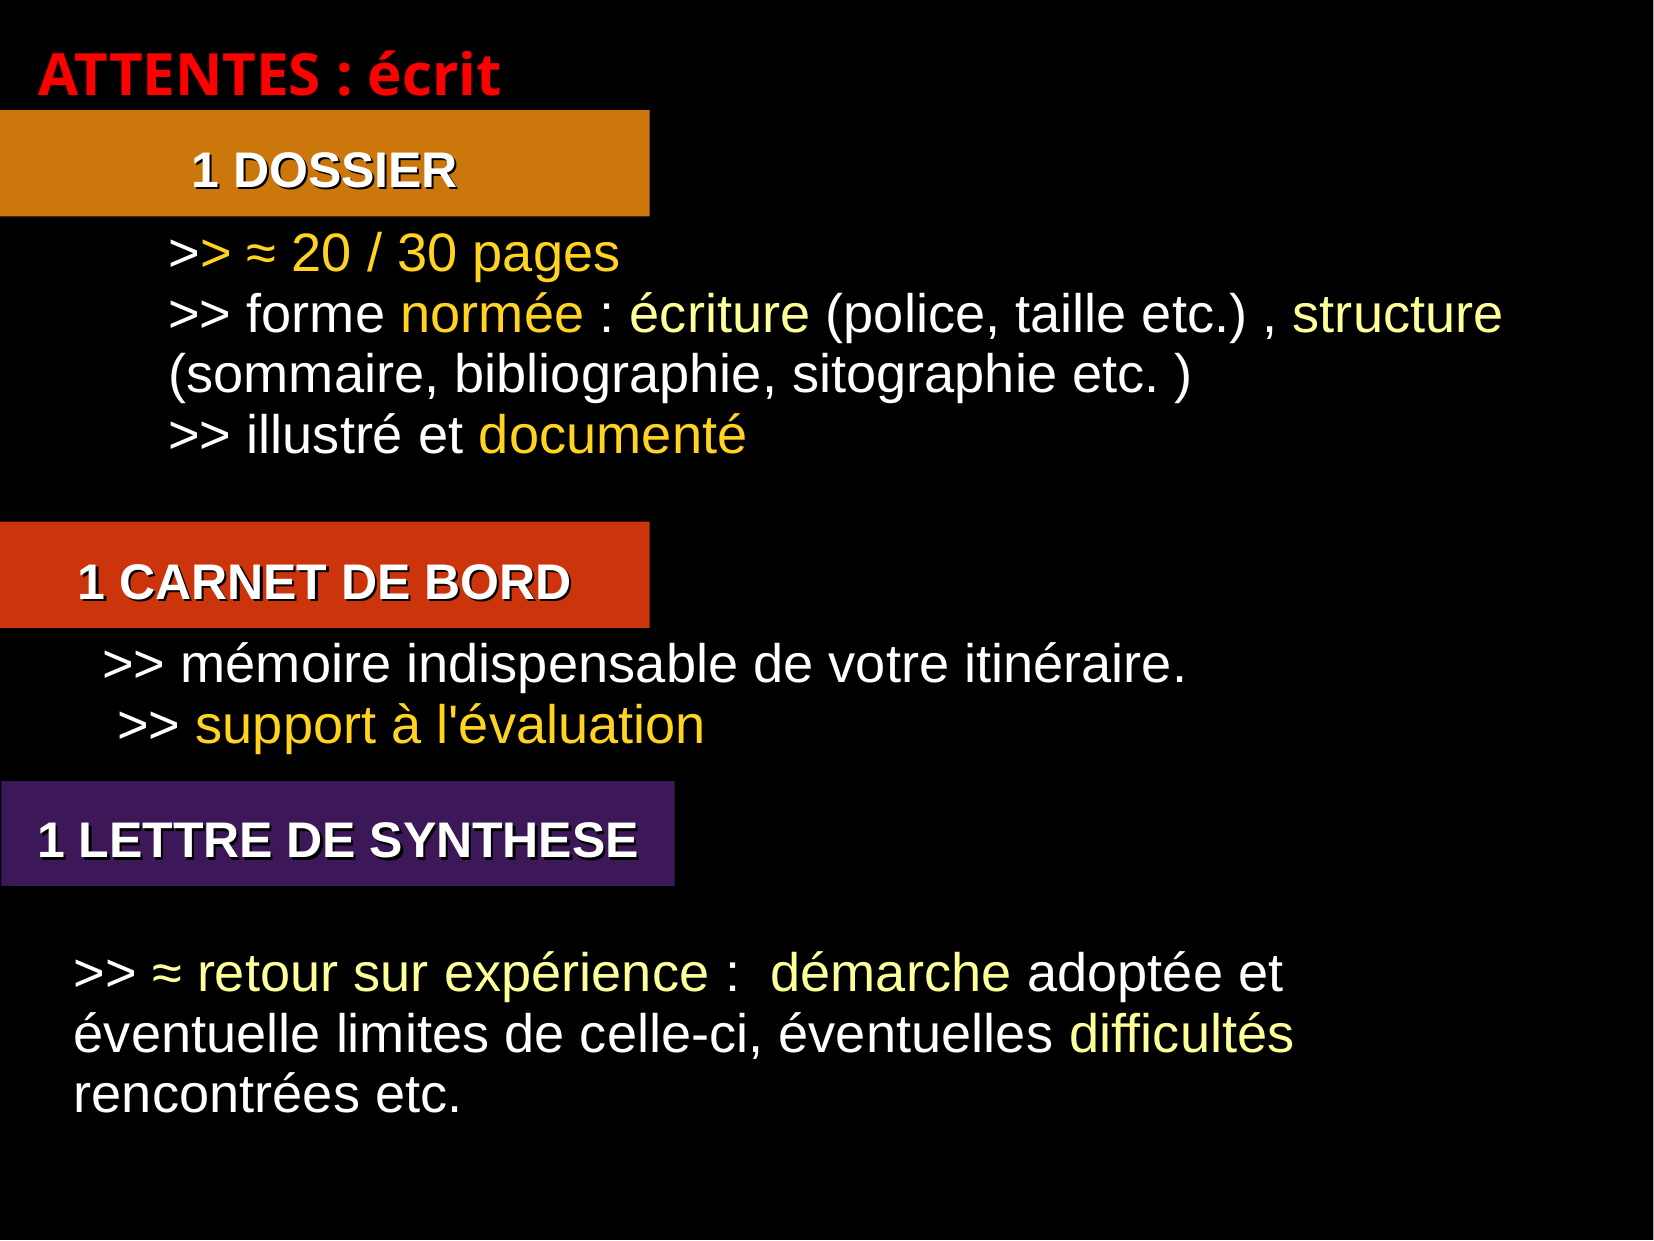

Arrêté 12-6-2015
ATTENTES : écrit
1 DOSSIER
>> ≈ 20 / 30 pages
>> forme normée : écriture (police, taille etc.) , structure (sommaire, bibliographie, sitographie etc. )
>> illustré et documenté
1 CARNET DE BORD
>> mémoire indispensable de votre itinéraire.
 >> support à l'évaluation
1 LETTRE DE SYNTHESE
>> ≈ retour sur expérience : démarche adoptée et éventuelle limites de celle-ci, éventuelles difficultés rencontrées etc.